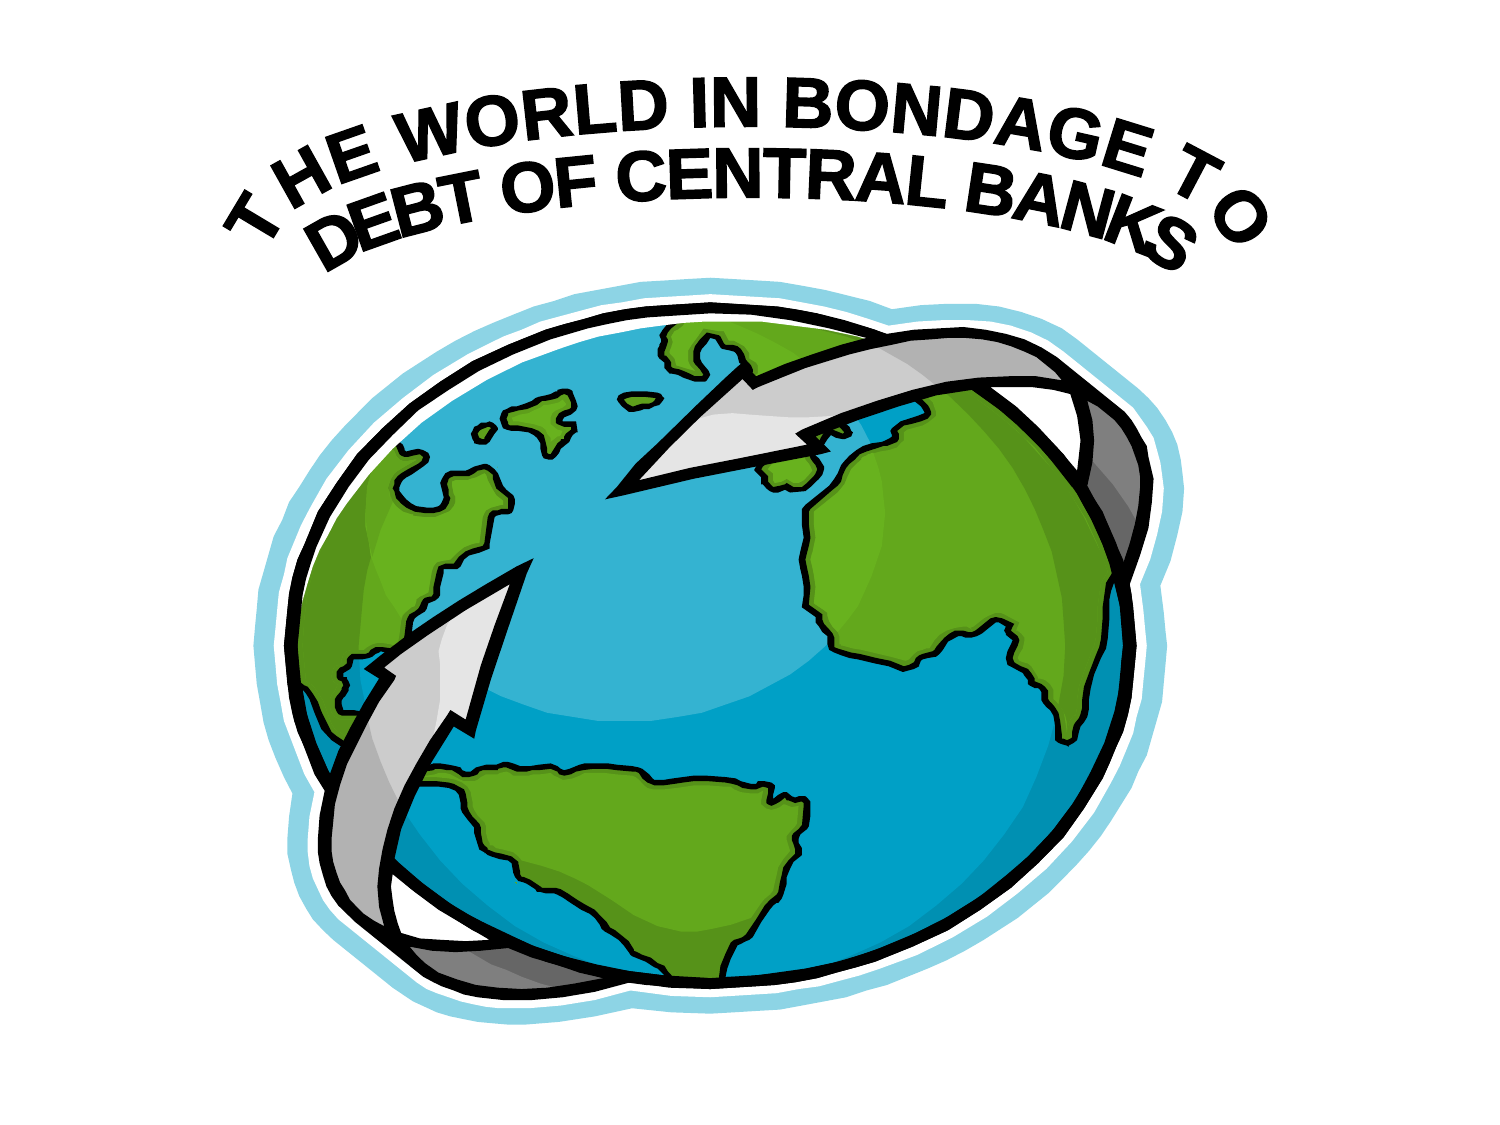

THE WORLD IN BONDAGE TO
DEBT OF CENTRAL BANKS